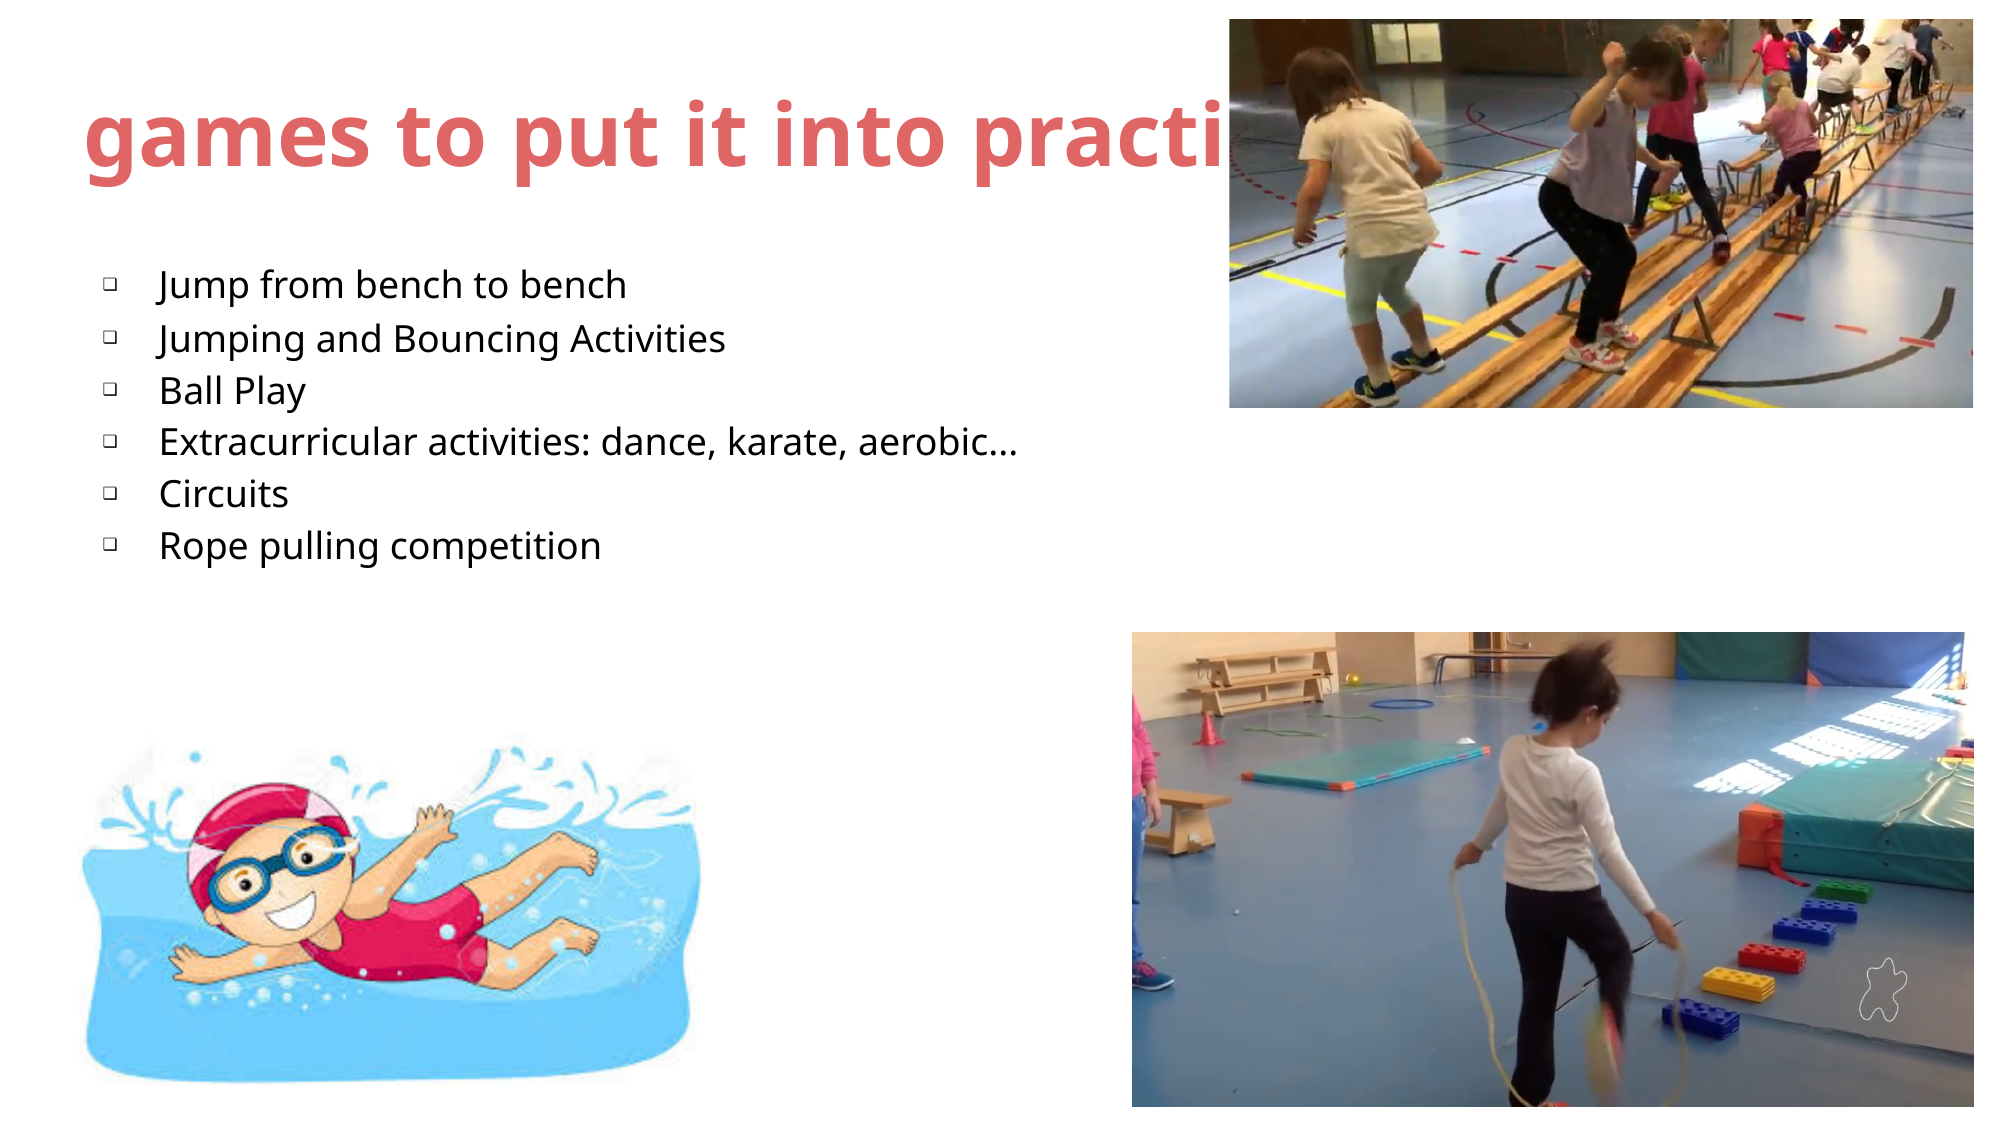

games to put it into practice
Jump from bench to bench
Jumping and Bouncing Activities
Ball Play
Extracurricular activities: dance, karate, aerobic...
Circuits
Rope pulling competition